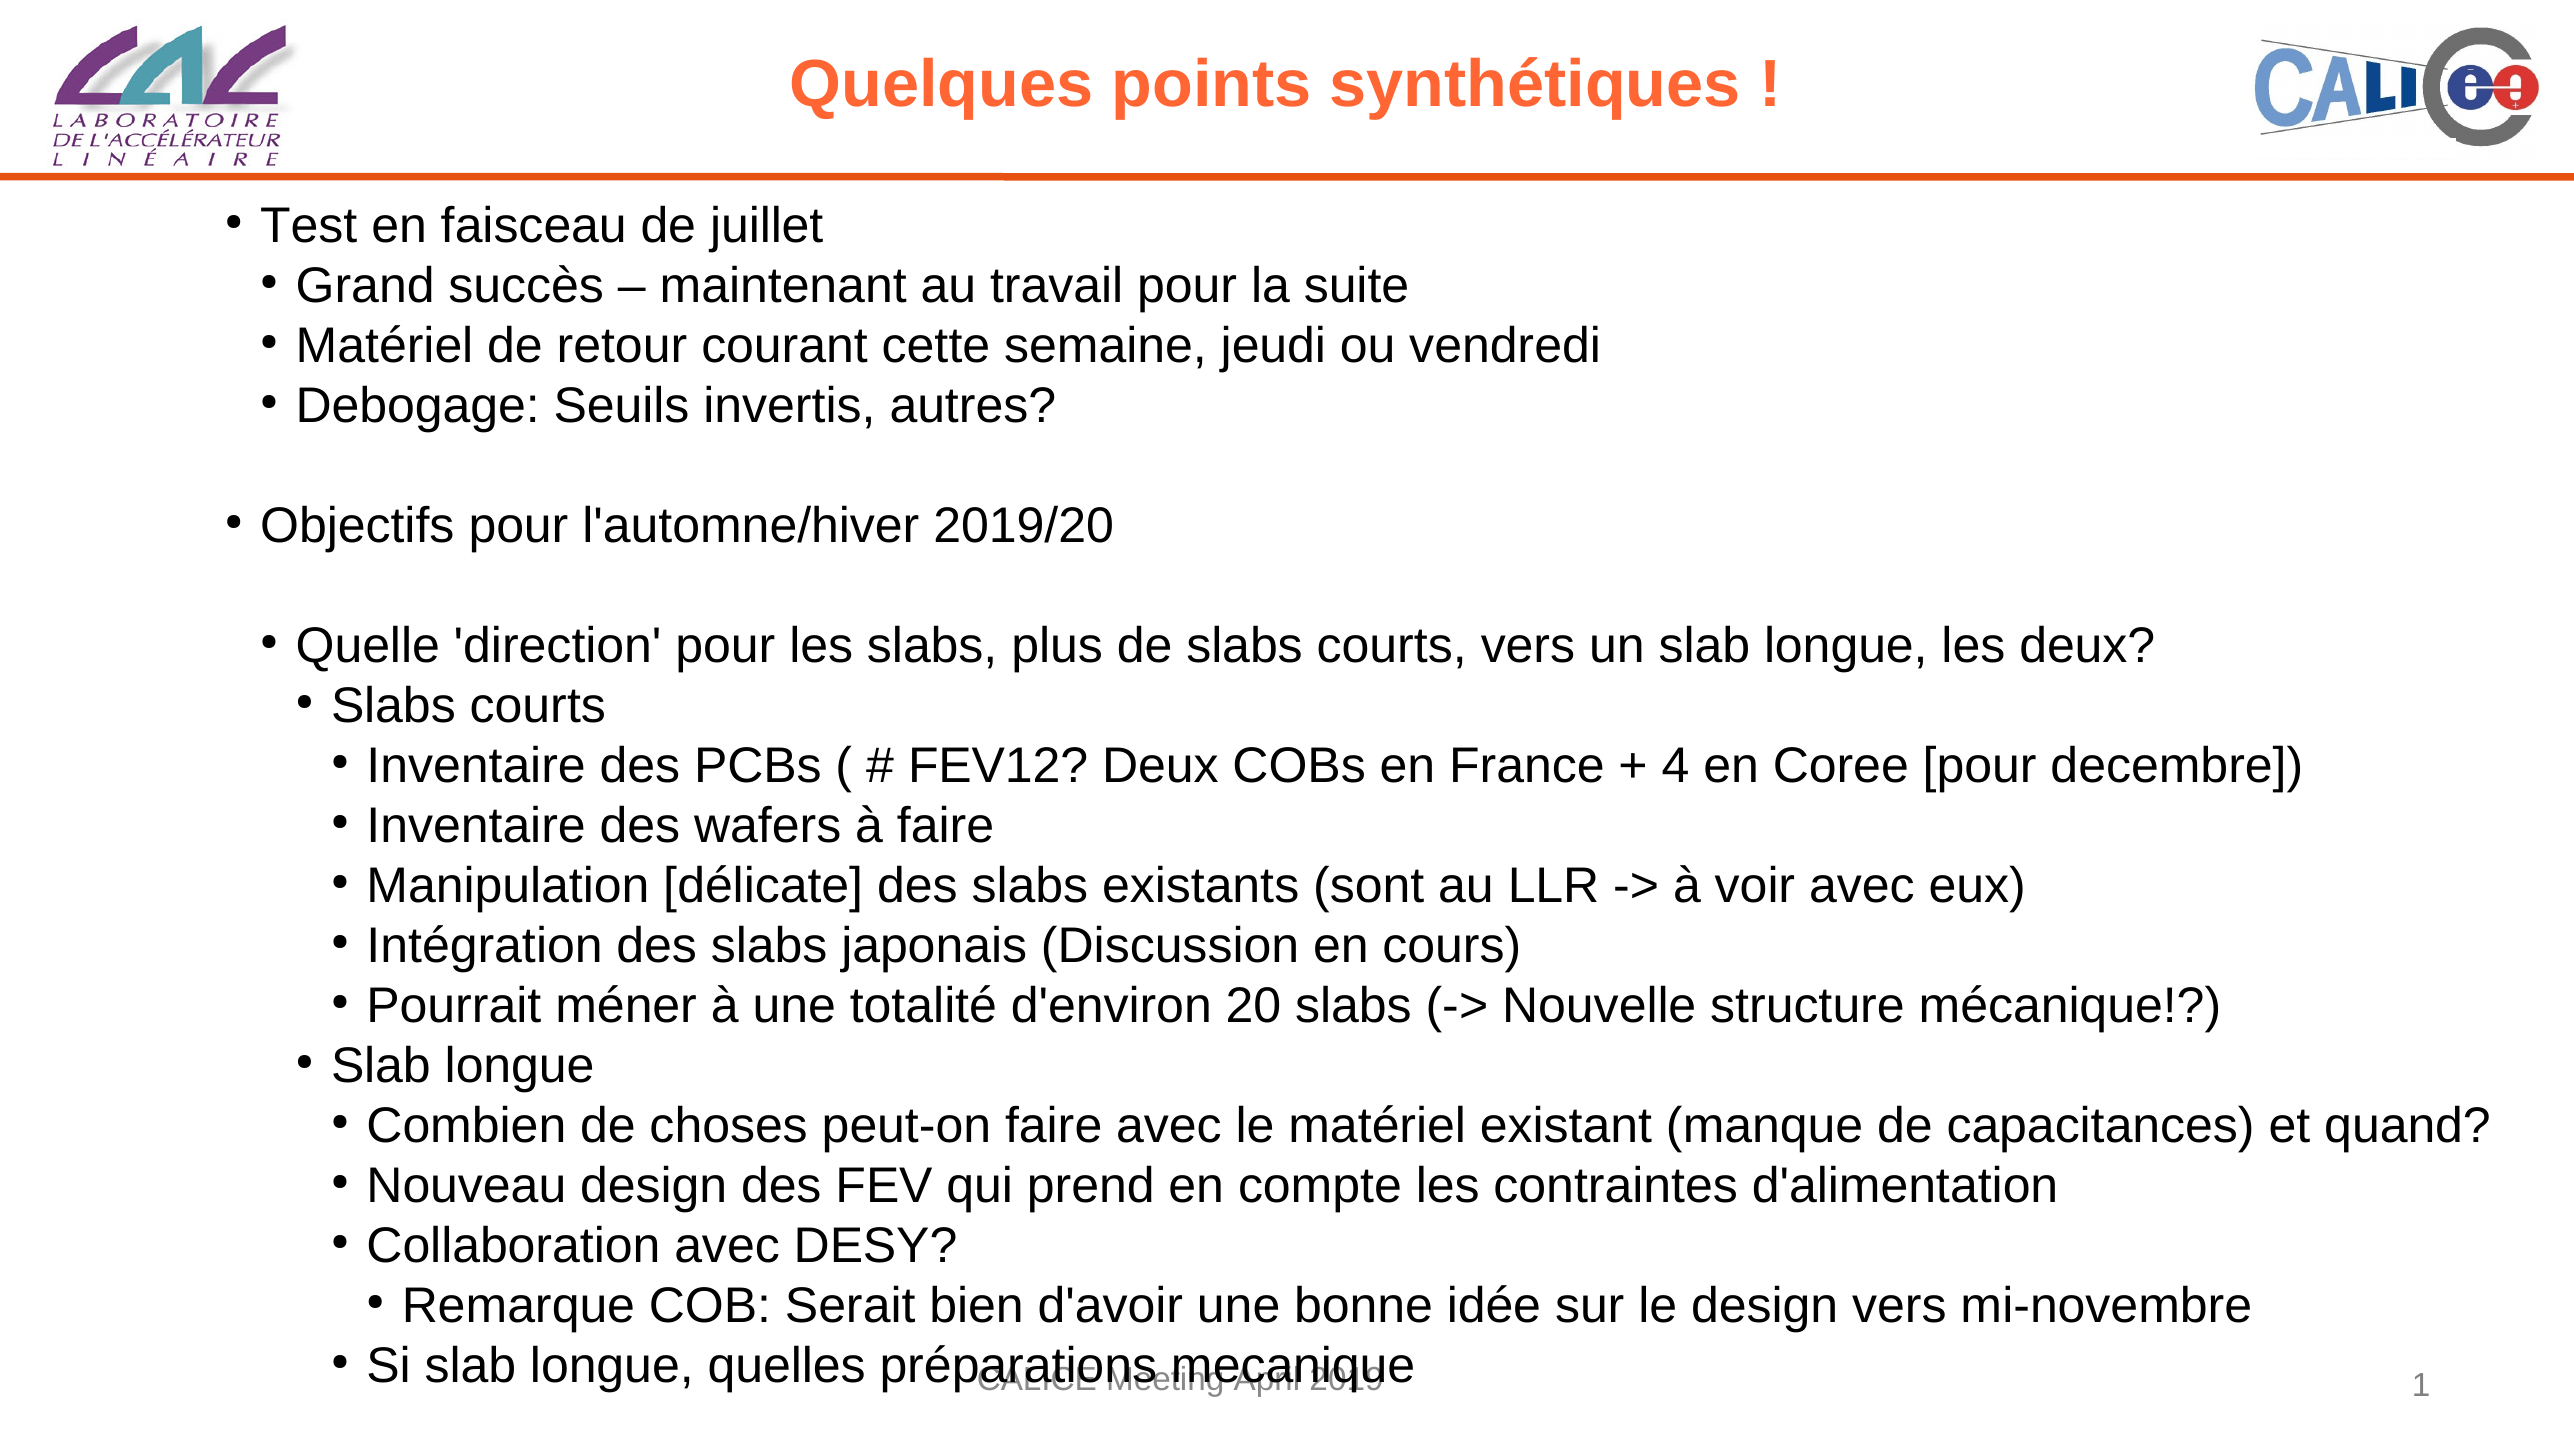

# Quelques points synthétiques !
Test en faisceau de juillet
Grand succès – maintenant au travail pour la suite
Matériel de retour courant cette semaine, jeudi ou vendredi
Debogage: Seuils invertis, autres?
Objectifs pour l'automne/hiver 2019/20
Quelle 'direction' pour les slabs, plus de slabs courts, vers un slab longue, les deux?
Slabs courts
Inventaire des PCBs ( # FEV12? Deux COBs en France + 4 en Coree [pour decembre])
Inventaire des wafers à faire
Manipulation [délicate] des slabs existants (sont au LLR -> à voir avec eux)
Intégration des slabs japonais (Discussion en cours)
Pourrait méner à une totalité d'environ 20 slabs (-> Nouvelle structure mécanique!?)
Slab longue
Combien de choses peut-on faire avec le matériel existant (manque de capacitances) et quand?
Nouveau design des FEV qui prend en compte les contraintes d'alimentation
Collaboration avec DESY?
Remarque COB: Serait bien d'avoir une bonne idée sur le design vers mi-novembre
Si slab longue, quelles préparations mecanique
1